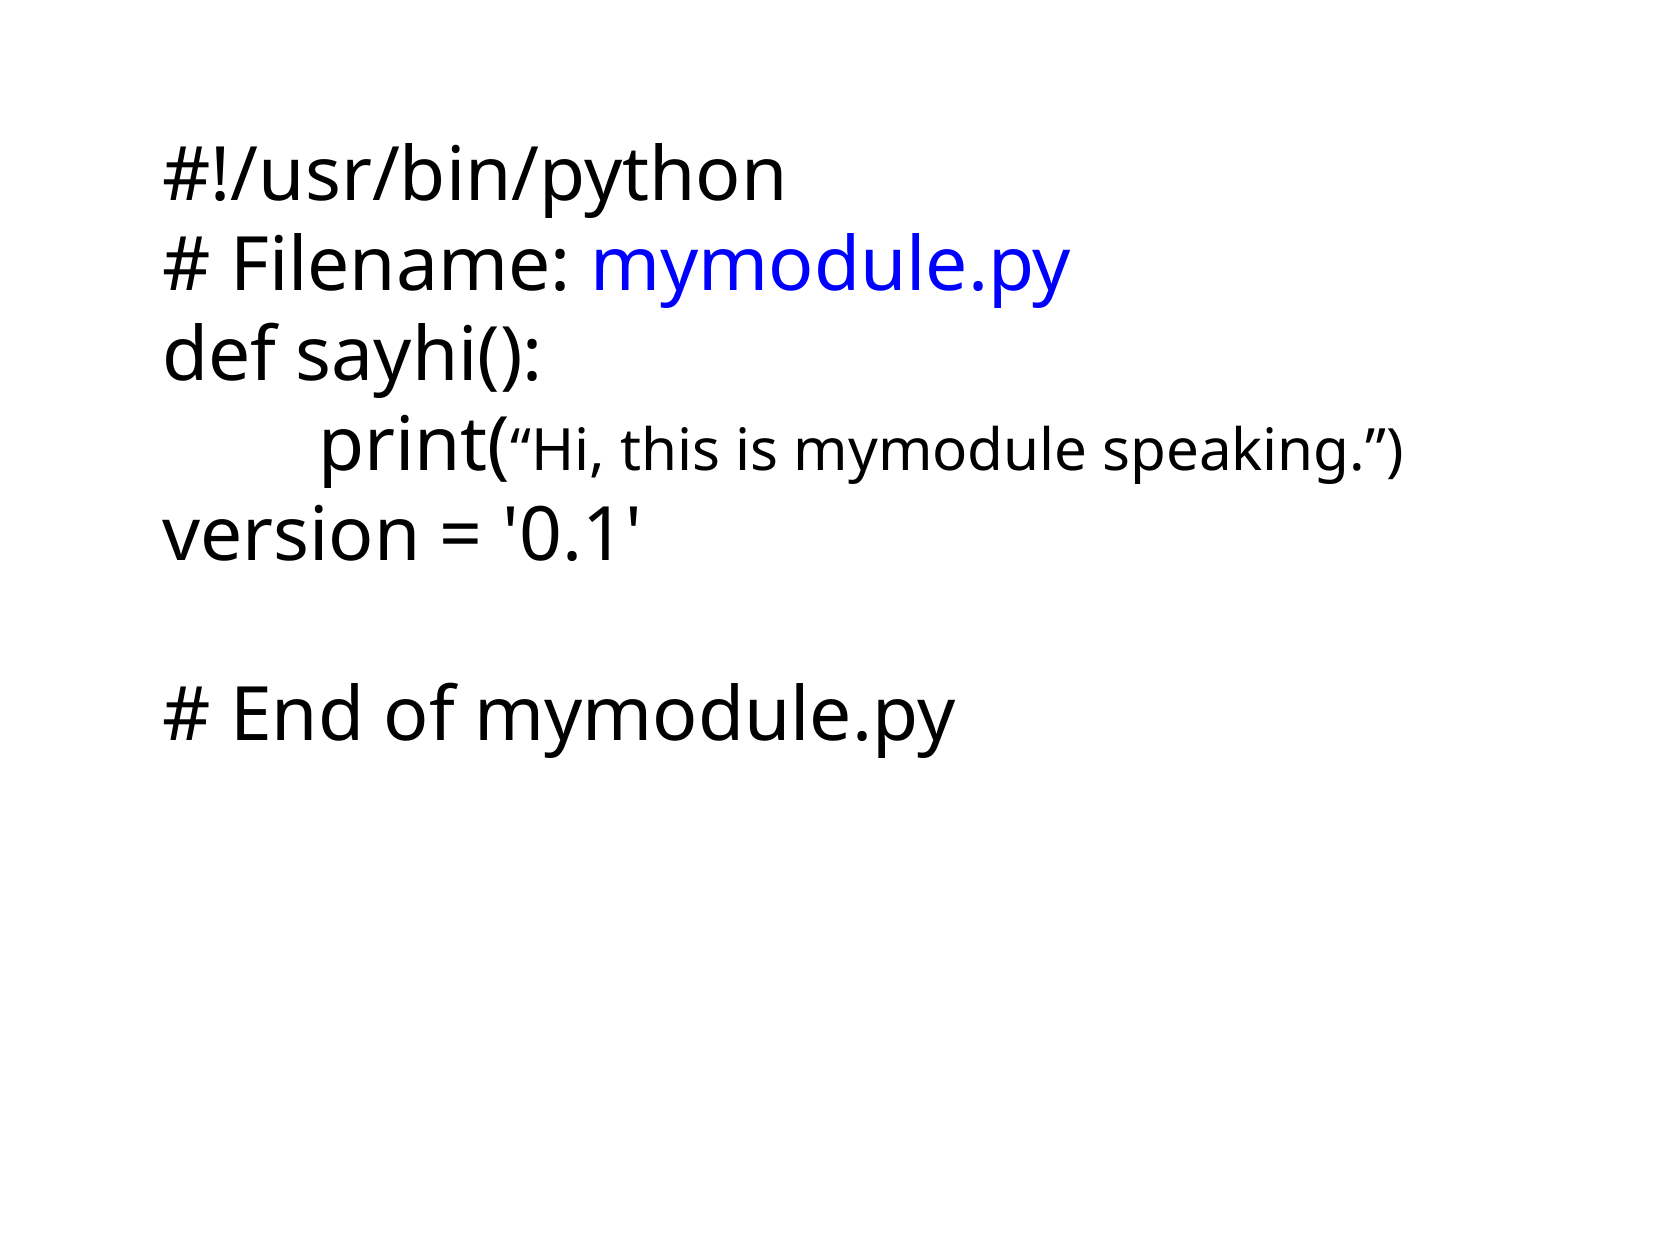

#!/usr/bin/python
# Filename: mymodule.py
def sayhi():
 print(“Hi, this is mymodule speaking.”)
version = '0.1'
# End of mymodule.py